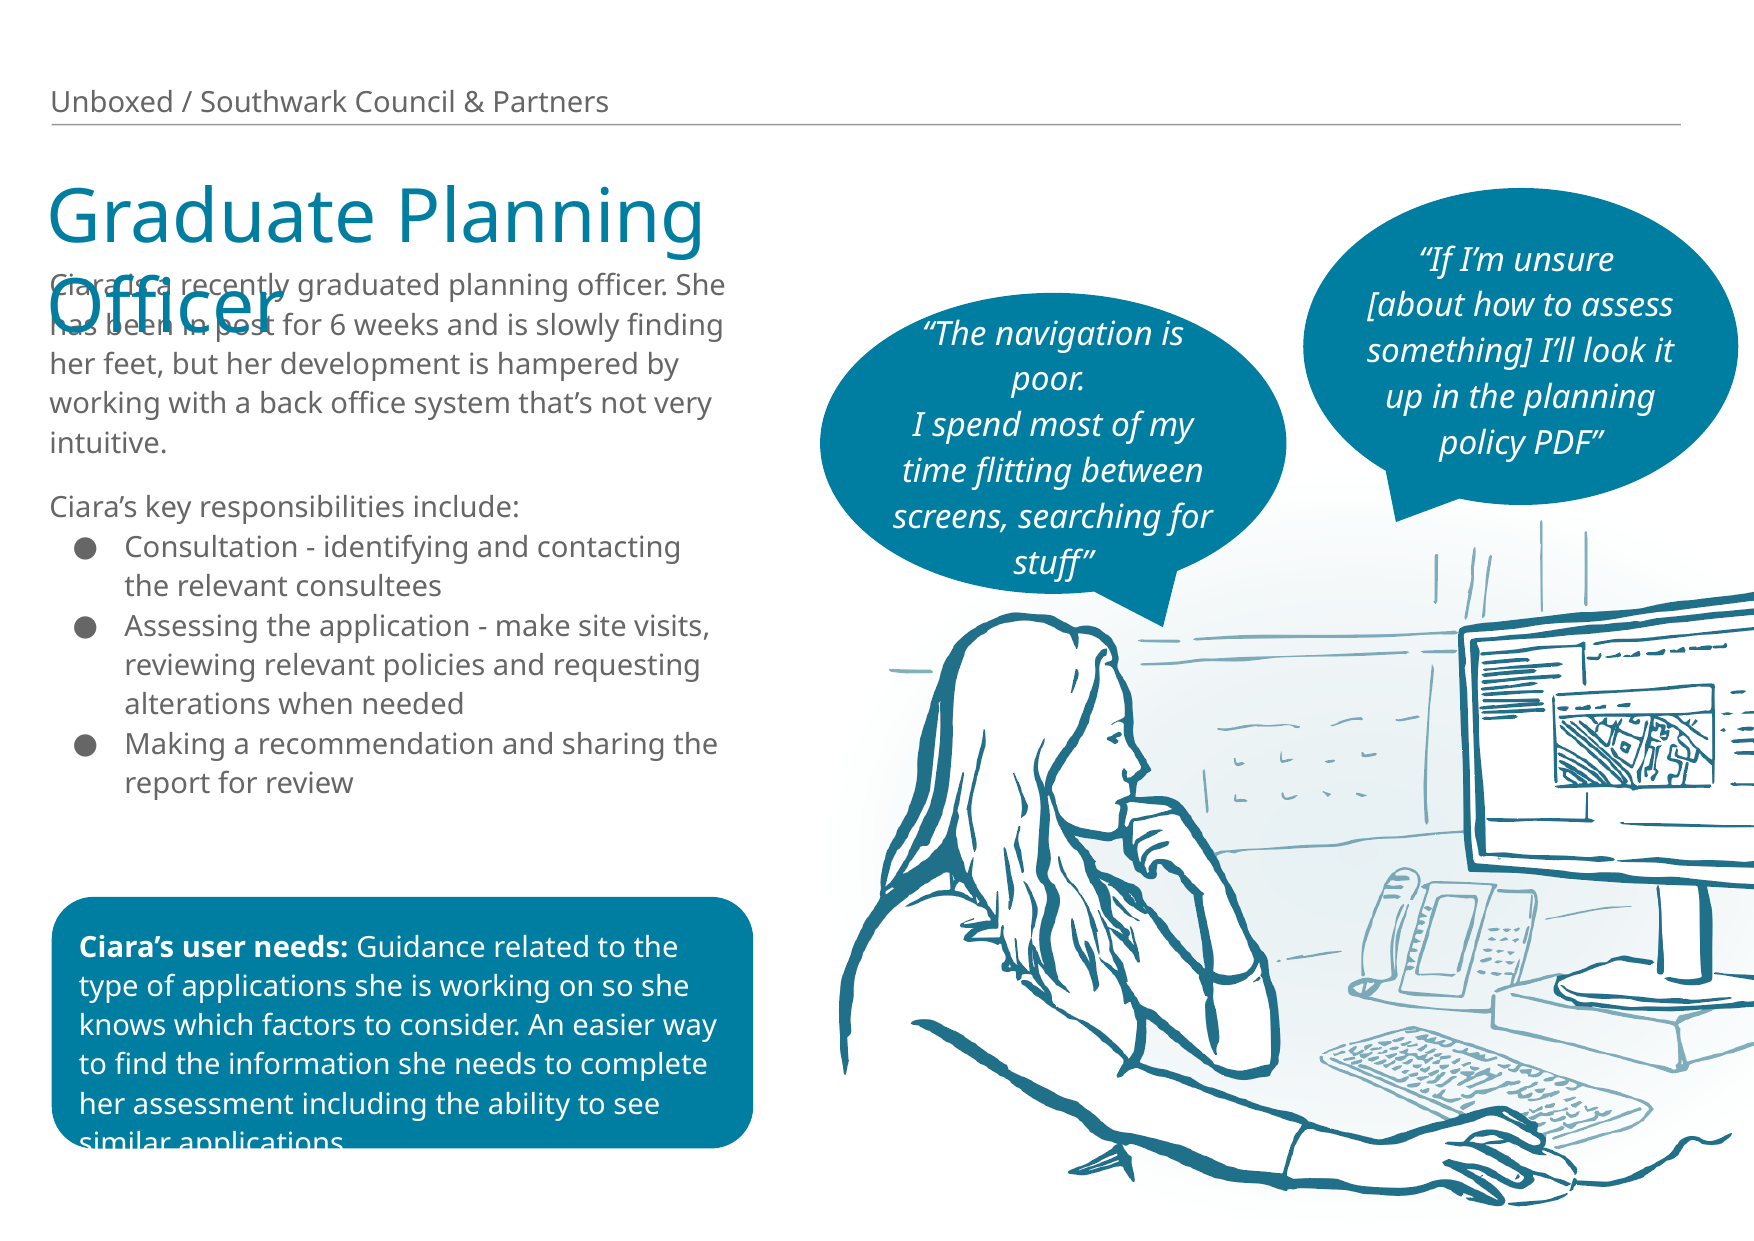

Unboxed / Southwark Council & Partners
Graduate Planning Officer
Ciara is a recently graduated planning officer. She has been in post for 6 weeks and is slowly finding her feet, but her development is hampered by working with a back office system that’s not very intuitive.
Ciara’s key responsibilities include:
Consultation - identifying and contacting the relevant consultees
Assessing the application - make site visits, reviewing relevant policies and requesting alterations when needed
Making a recommendation and sharing the report for review
“If I’m unsure
[about how to assess something] I’ll look it up in the planning policy PDF”
“The navigation is poor.
I spend most of my time flitting between screens, searching for stuff”
Ciara’s user needs: Guidance related to the type of applications she is working on so she knows which factors to consider. An easier way to find the information she needs to complete her assessment including the ability to see similar applications.